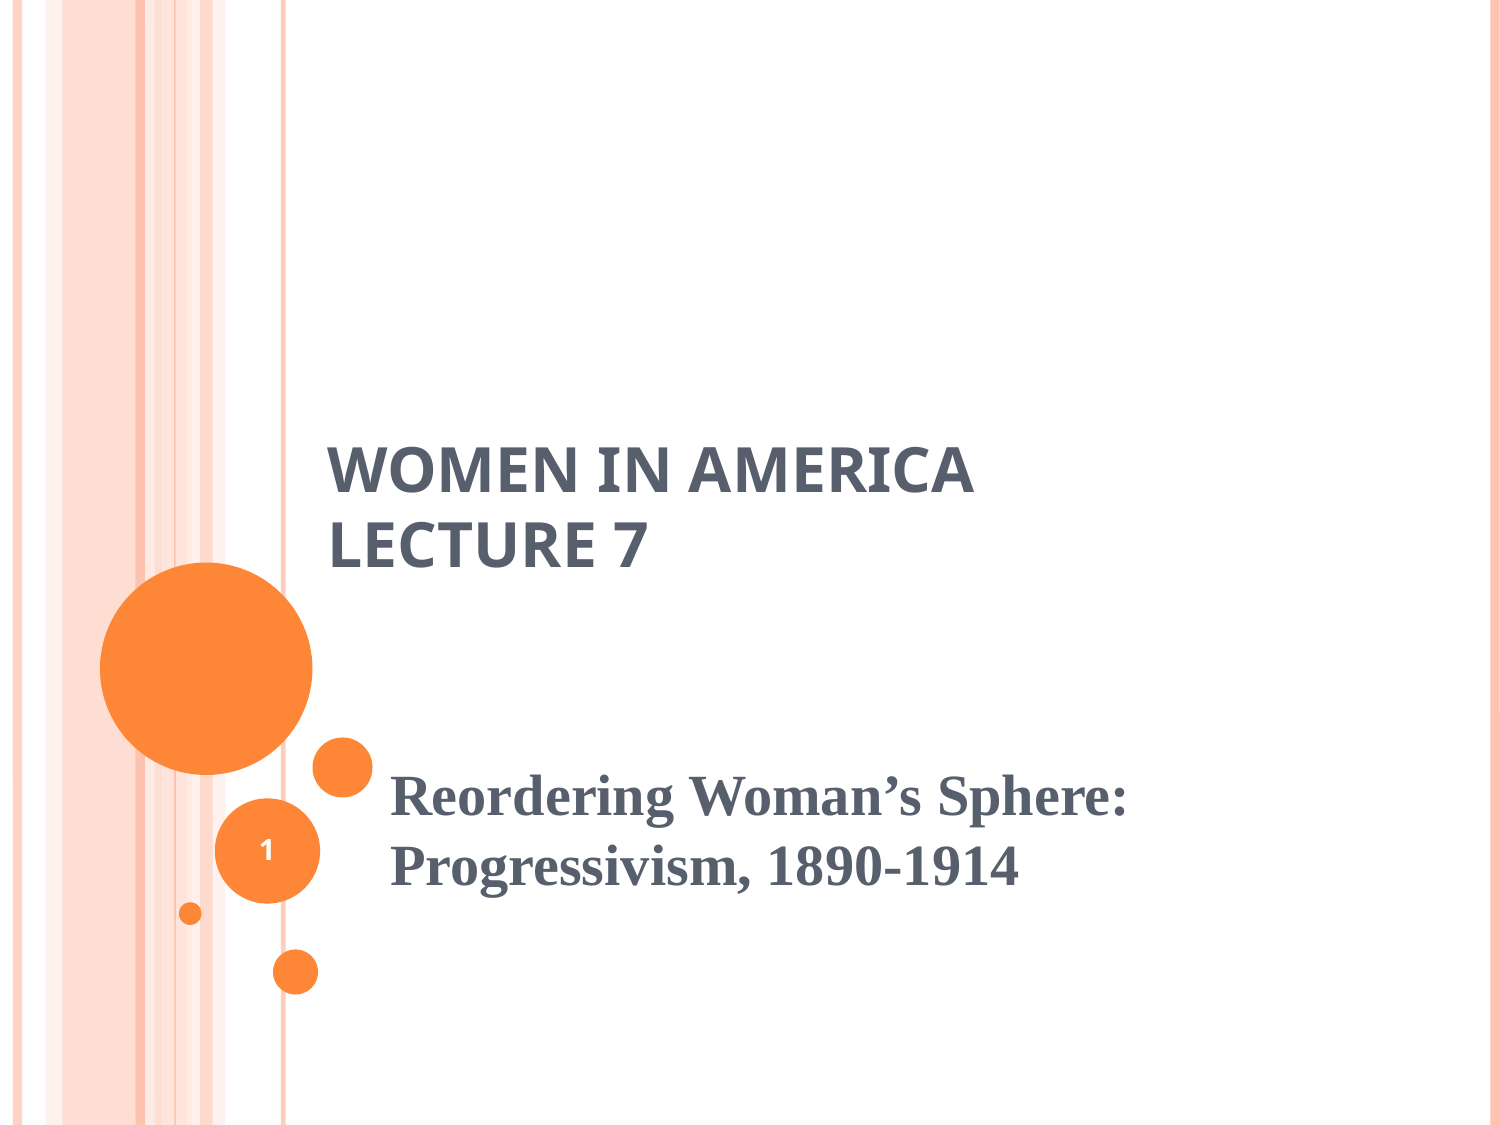

# Women in America Lecture 7
Reordering Woman’s Sphere: Progressivism, 1890-1914